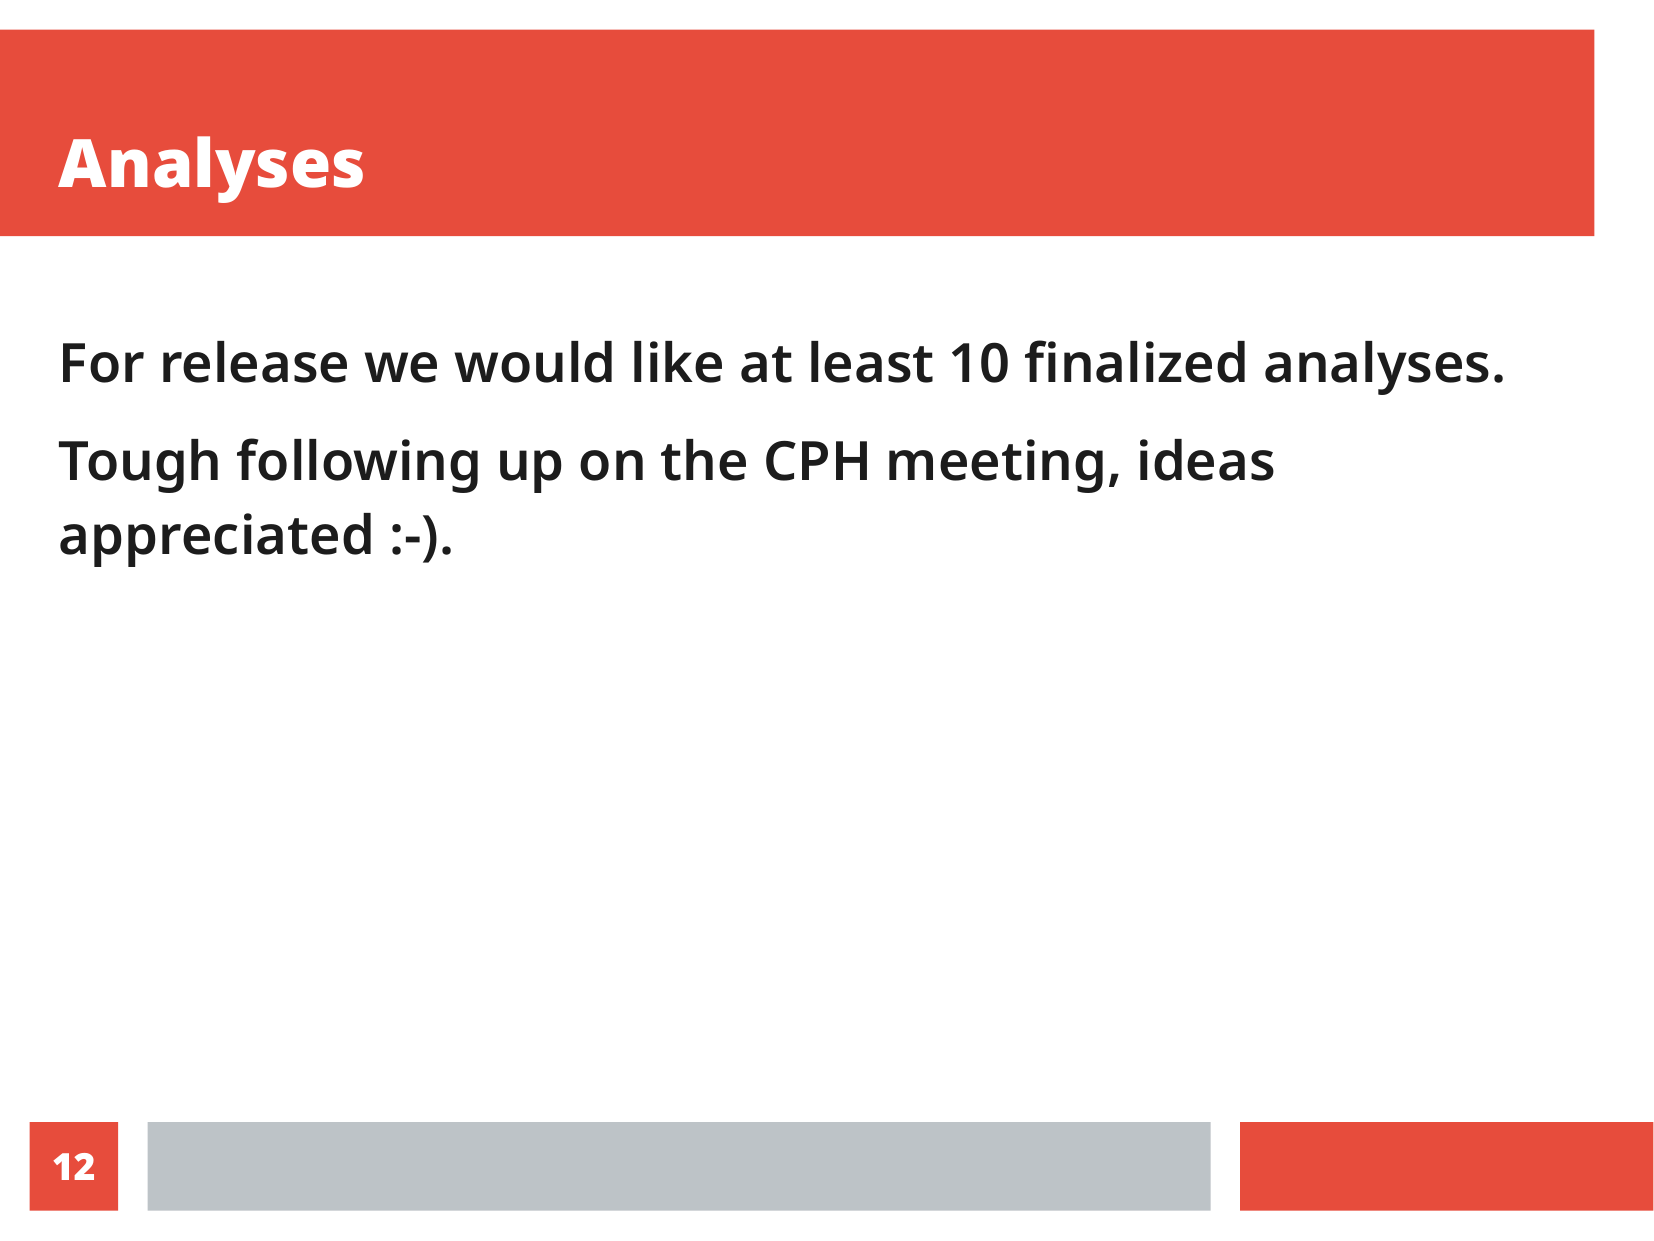

# Analyses
For release we would like at least 10 finalized analyses.
Tough following up on the CPH meeting, ideas appreciated :-).
12